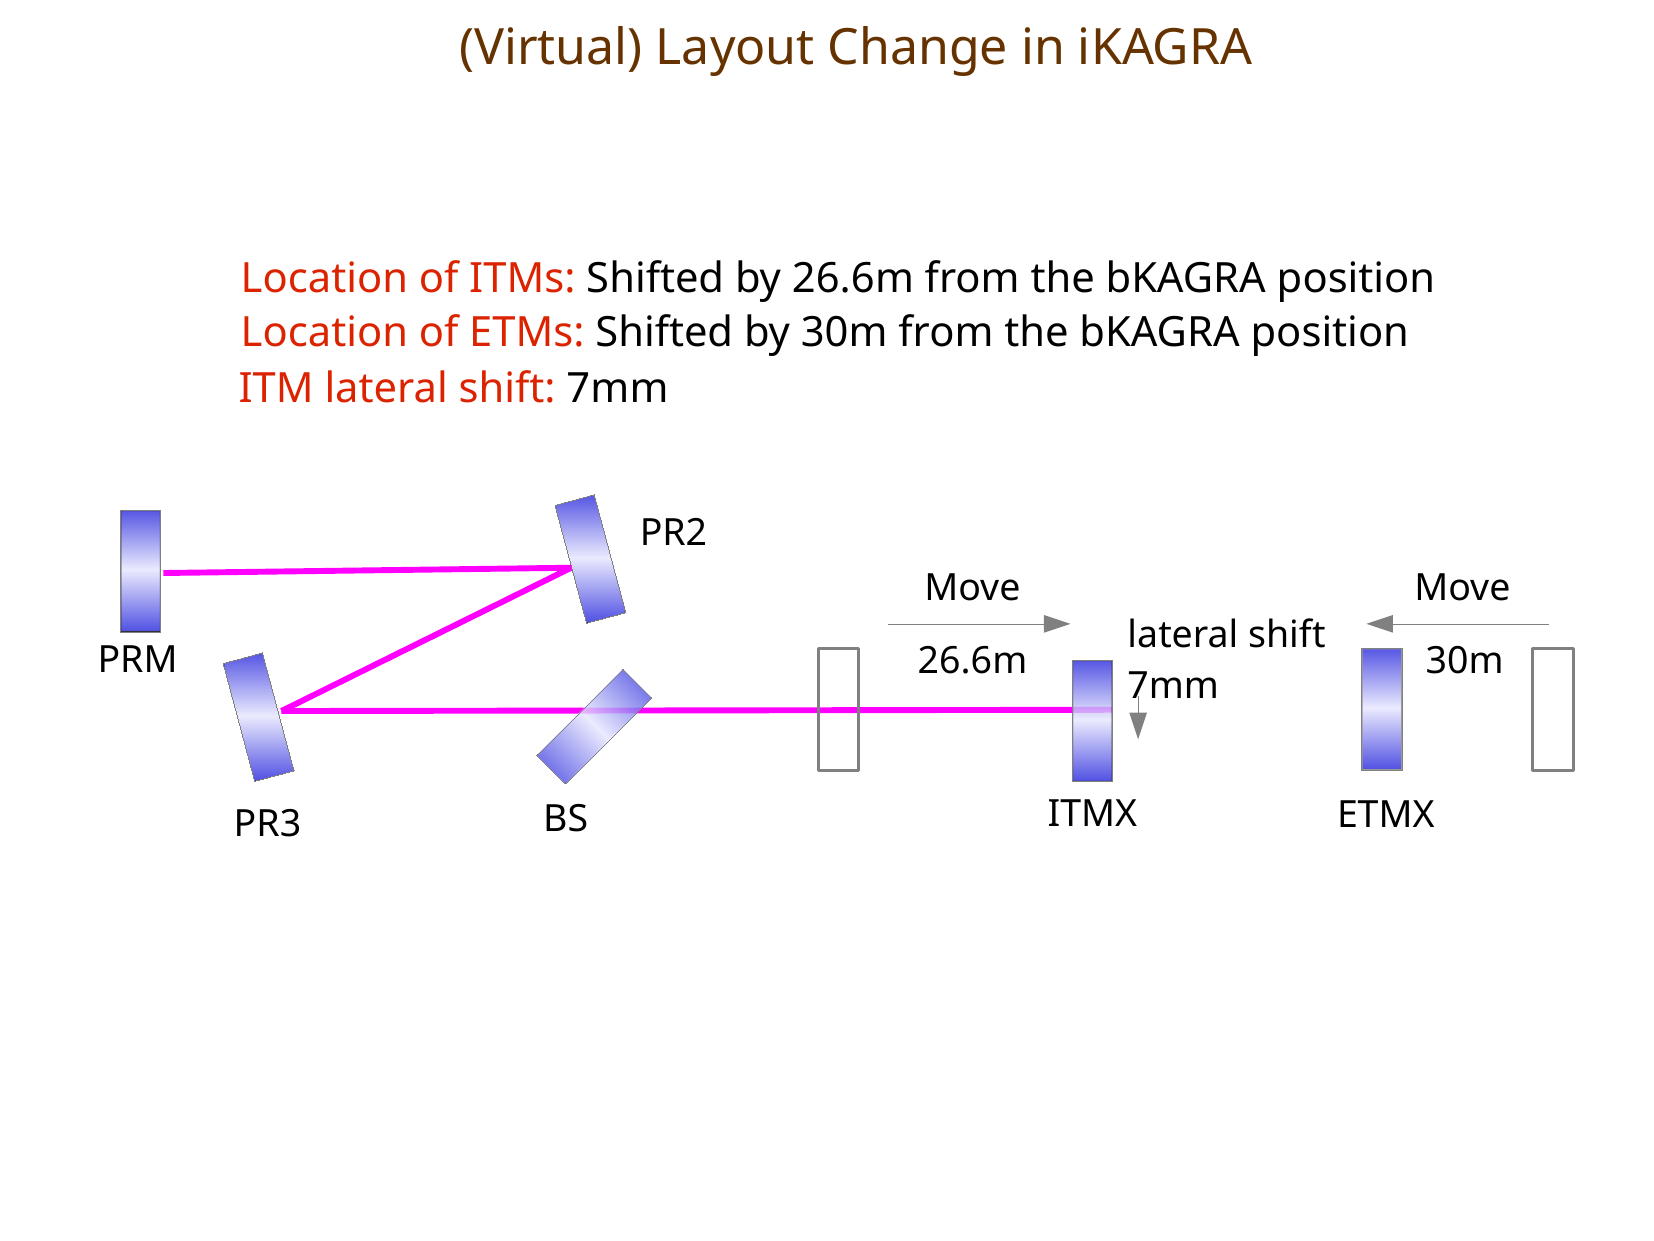

(Virtual) Layout Change in iKAGRA
Location of ITMs: Shifted by 26.6m from the bKAGRA position
Location of ETMs: Shifted by 30m from the bKAGRA position
ITM lateral shift: 7mm
PR2
Move
Move
lateral shift
7mm
PRM
26.6m
30m
ITMX
ETMX
BS
PR3